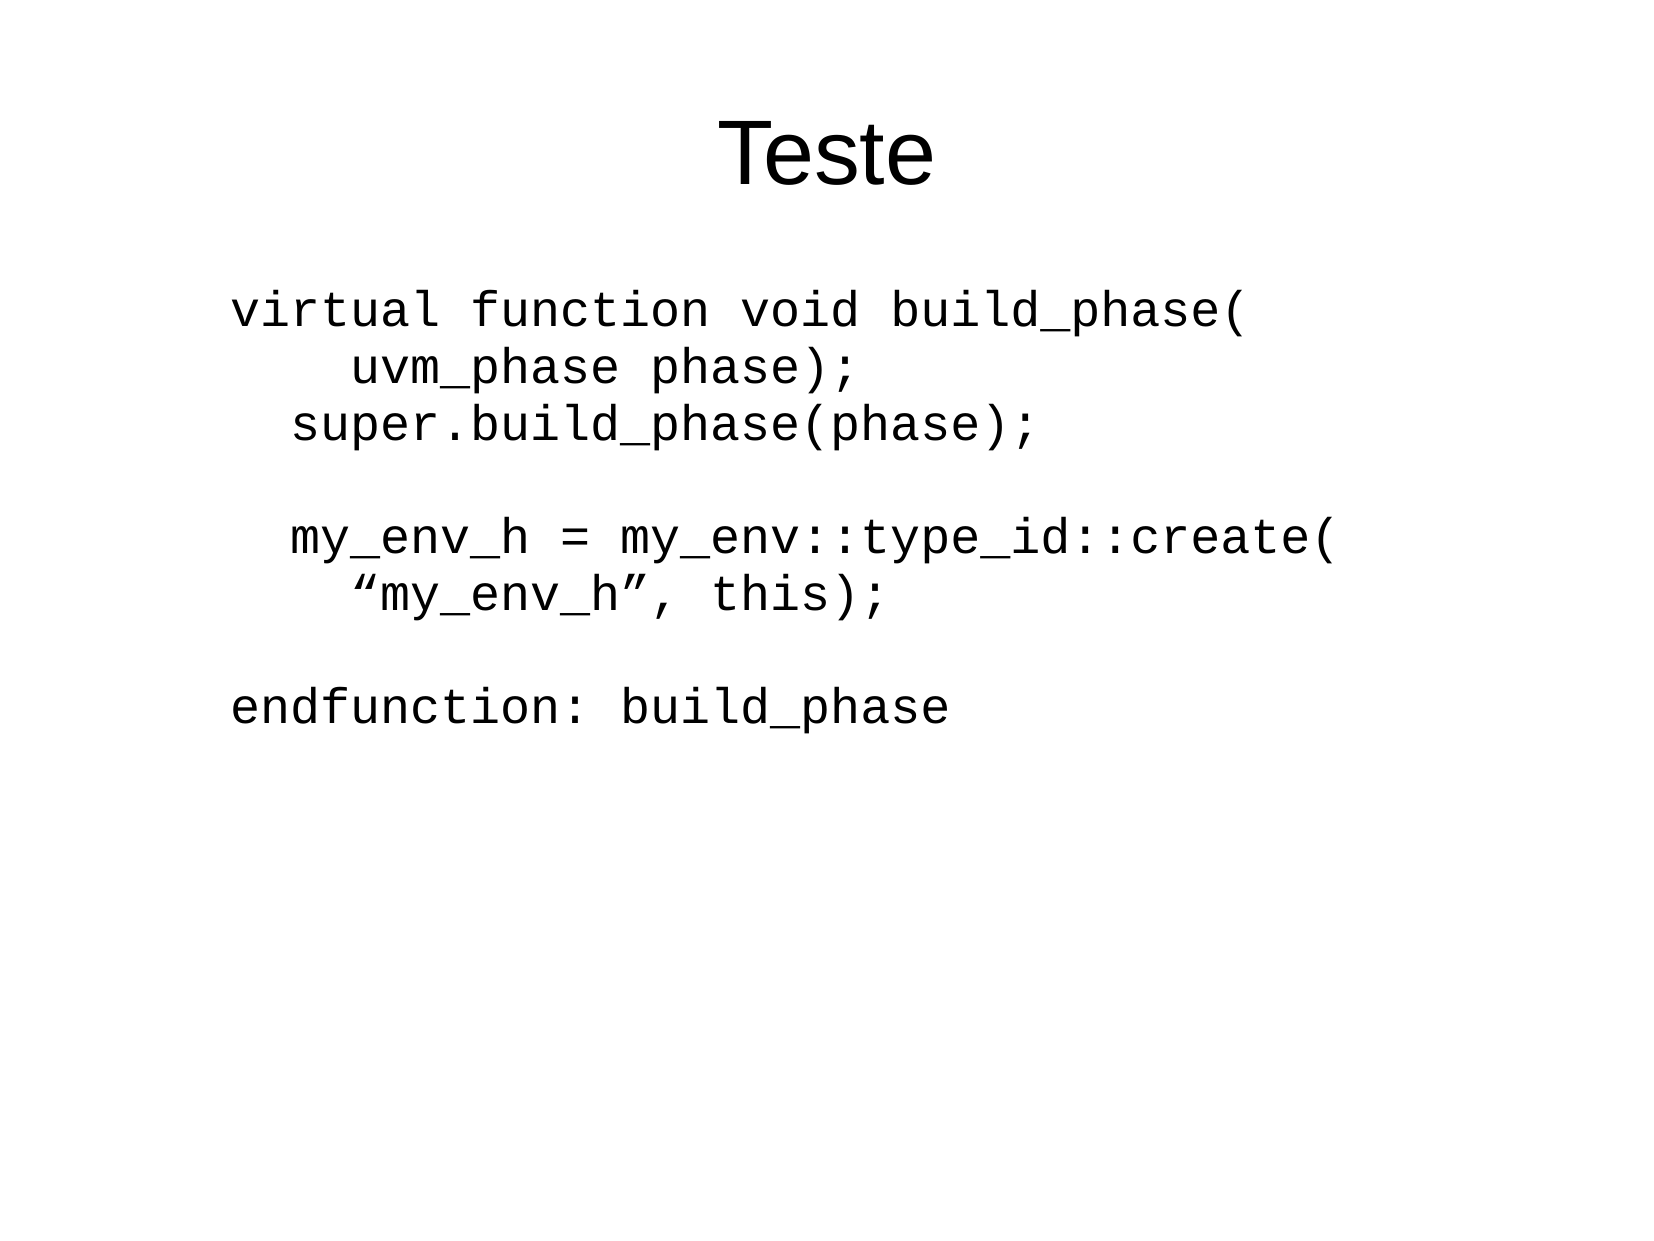

# Teste
virtual function void build_phase(
 uvm_phase phase);
 super.build_phase(phase);
 my_env_h = my_env::type_id::create(
 “my_env_h”, this);
endfunction: build_phase